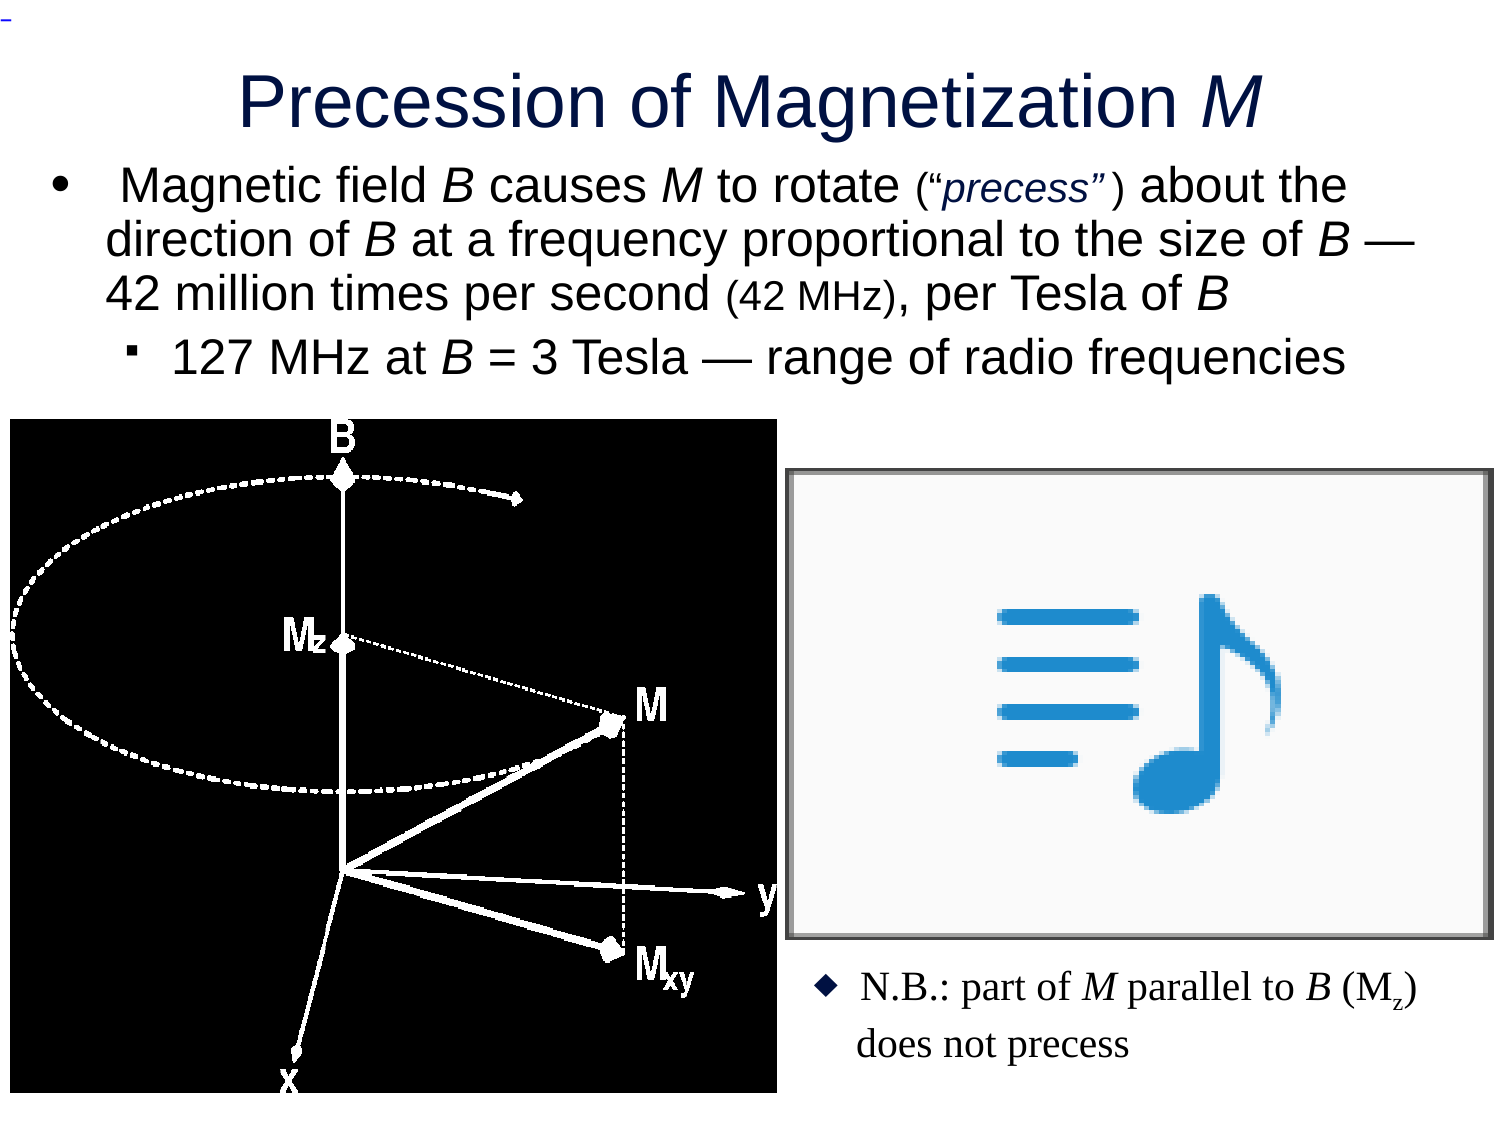

# Precession of Magnetization M
 Magnetic field B causes M to rotate (“precess” ) about the direction of B at a frequency proportional to the size of B — 42 million times per second (42 MHz), per Tesla of B
127 MHz at B = 3 Tesla — range of radio frequencies
 If M is not parallel to B, then
it precesses clockwise around
the direction of B.
 However, “normal” (fully relaxed) situation has M parallel to B, which means there won’t be any
precession
 N.B.: part of M parallel to B (Mz)
 does not precess